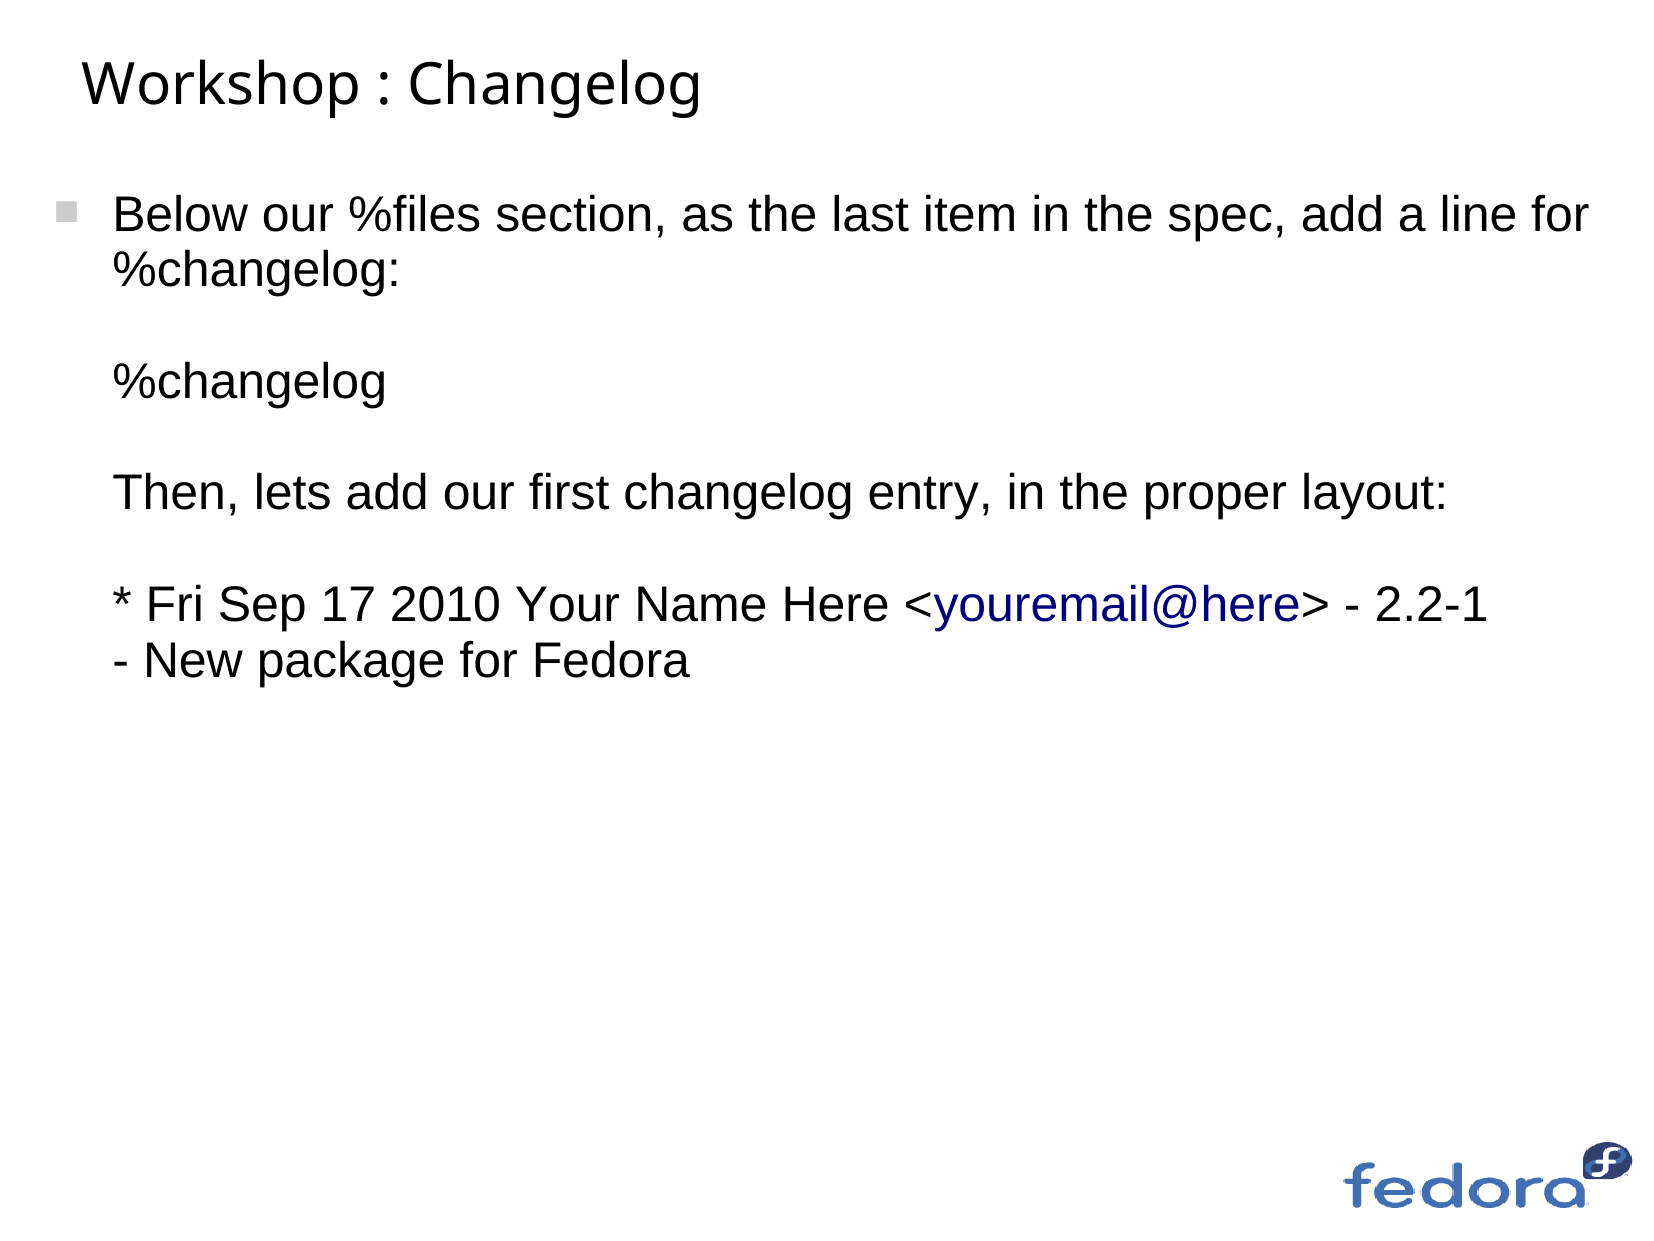

# Workshop : Changelog
Below our %files section, as the last item in the spec, add a line for %changelog:
%changelog
Then, lets add our first changelog entry, in the proper layout:
* Fri Sep 17 2010 Your Name Here <youremail@here> - 2.2-1
- New package for Fedora